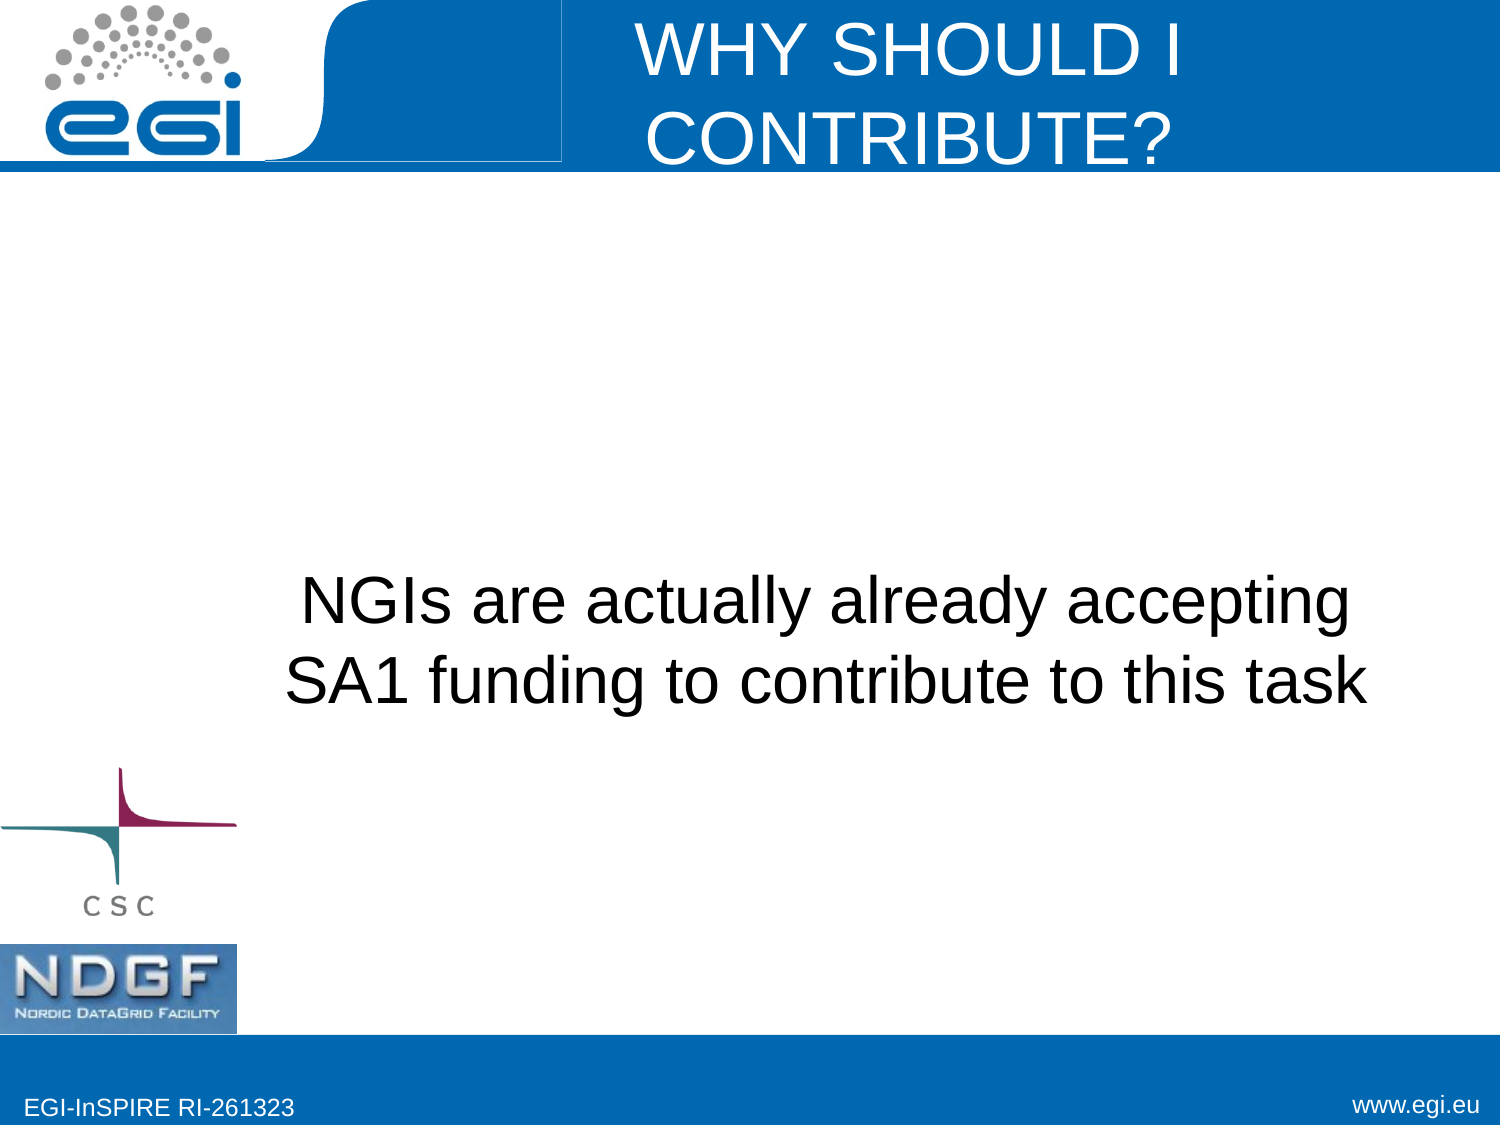

# WHY SHOULD I CONTRIBUTE?
NGIs are actually already accepting SA1 funding to contribute to this task